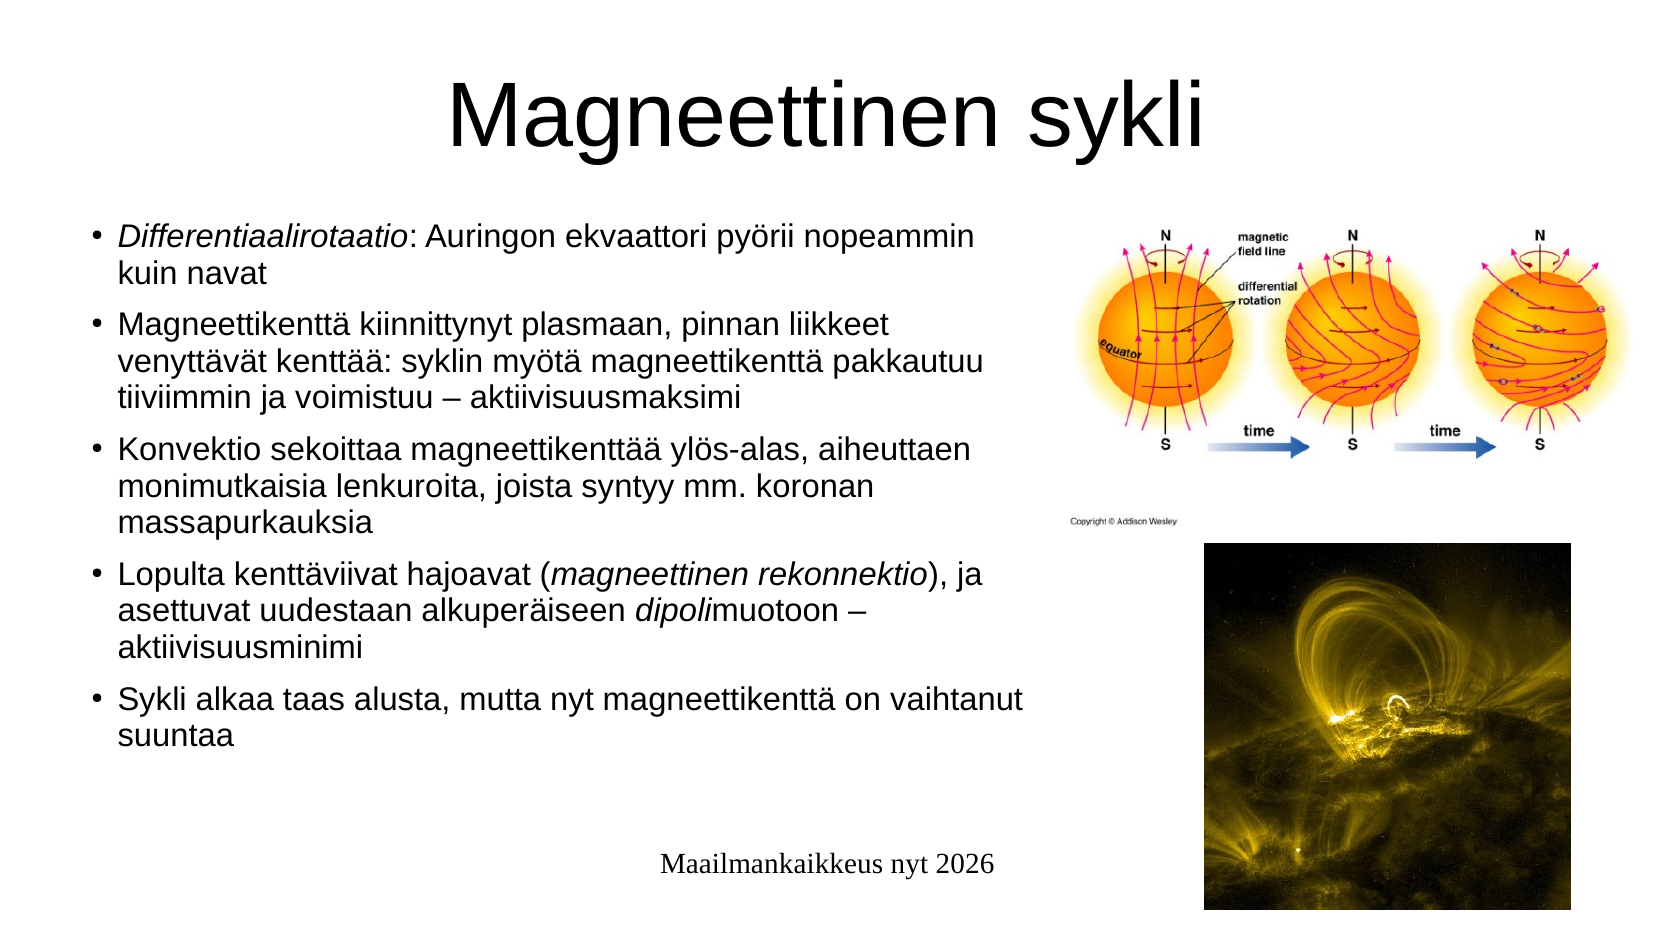

# Magneettinen sykli
Differentiaalirotaatio: Auringon ekvaattori pyörii nopeammin kuin navat
Magneettikenttä kiinnittynyt plasmaan, pinnan liikkeet venyttävät kenttää: syklin myötä magneettikenttä pakkautuu tiiviimmin ja voimistuu – aktiivisuusmaksimi
Konvektio sekoittaa magneettikenttää ylös-alas, aiheuttaen monimutkaisia lenkuroita, joista syntyy mm. koronan massapurkauksia
Lopulta kenttäviivat hajoavat (magneettinen rekonnektio), ja asettuvat uudestaan alkuperäiseen dipolimuotoon – aktiivisuusminimi
Sykli alkaa taas alusta, mutta nyt magneettikenttä on vaihtanut suuntaa